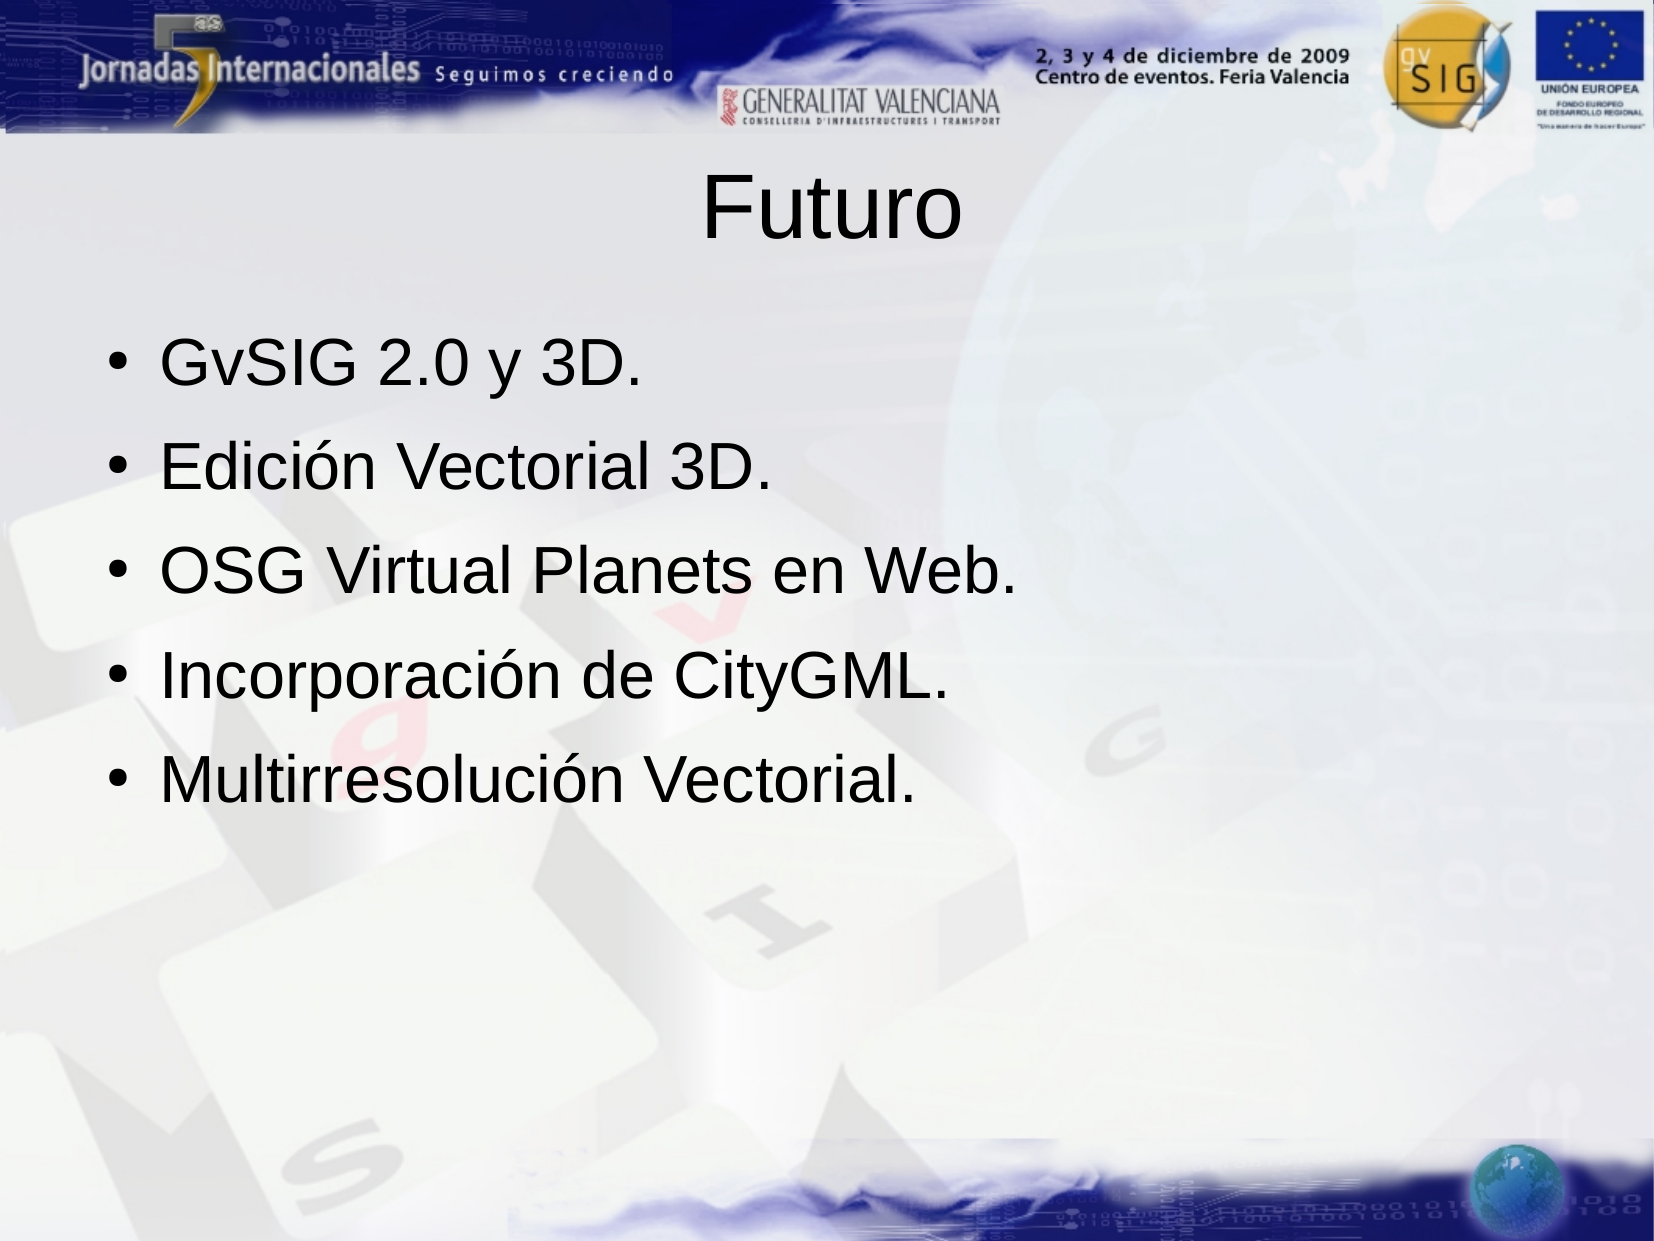

# Futuro
GvSIG 2.0 y 3D.
Edición Vectorial 3D.
OSG Virtual Planets en Web.
Incorporación de CityGML.
Multirresolución Vectorial.